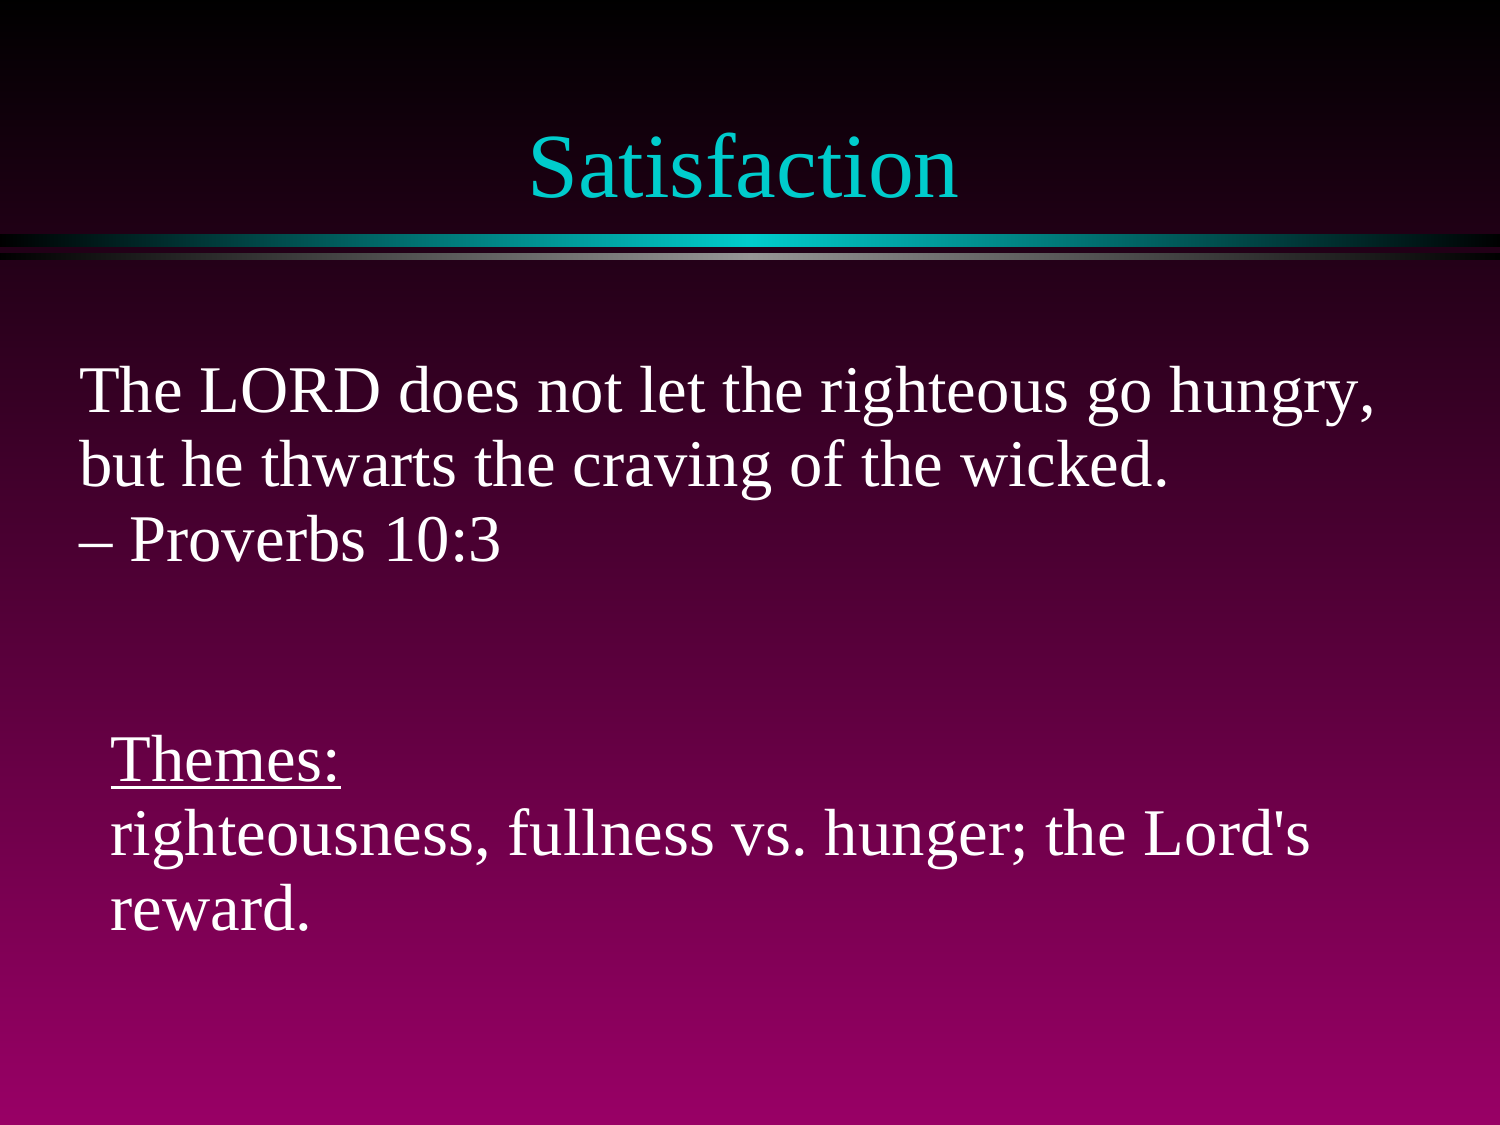

# Satisfaction
The LORD does not let the righteous go hungry,
but he thwarts the craving of the wicked.
– Proverbs 10:3
Themes:
righteousness, fullness vs. hunger; the Lord's reward.